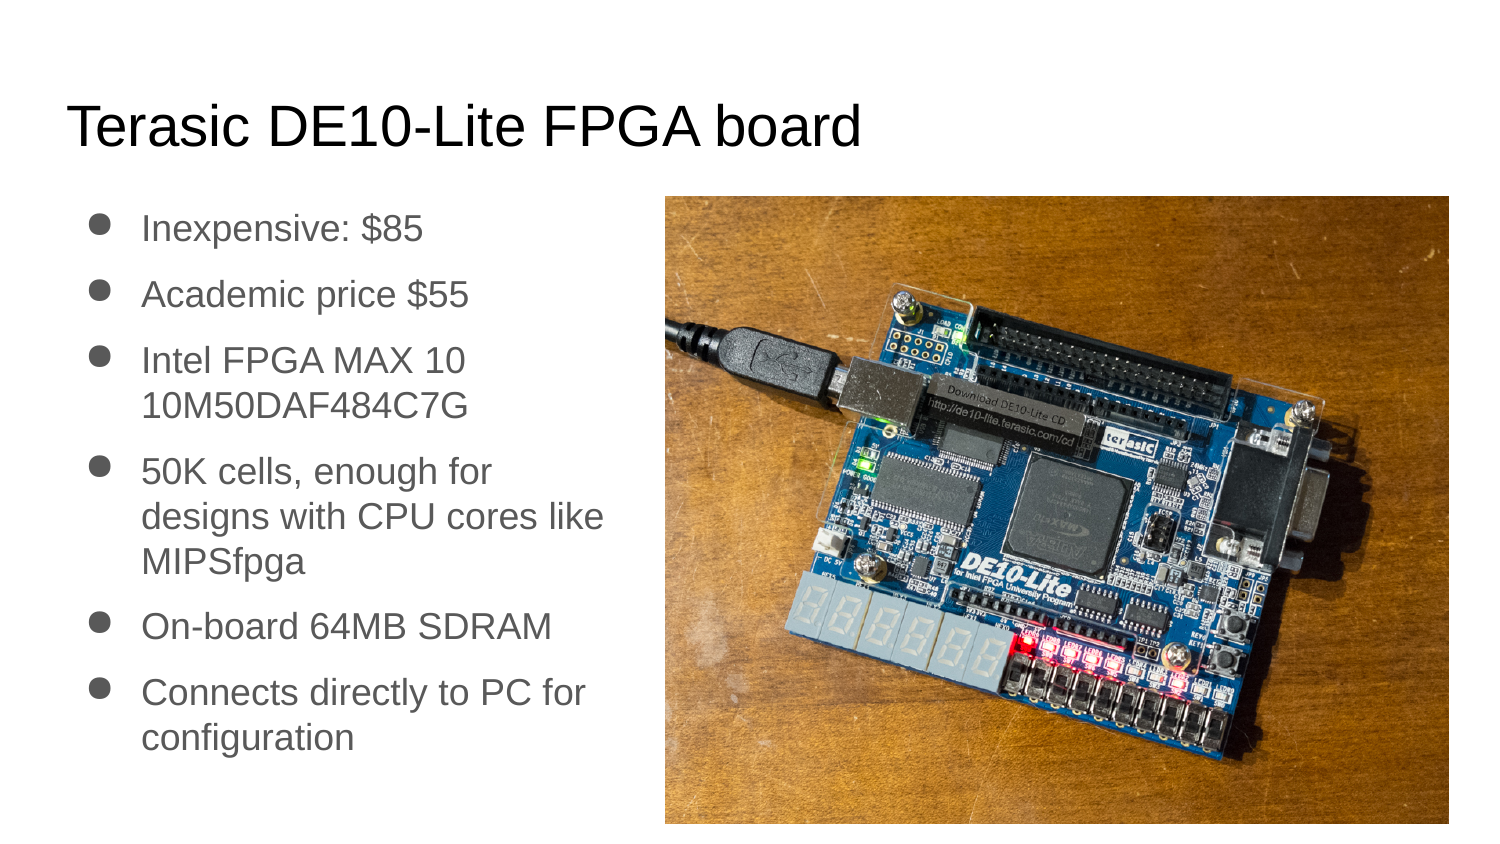

# Terasic DE10-Lite FPGA board
Inexpensive: $85
Academic price $55
Intel FPGA MAX 10 10M50DAF484C7G
50K cells, enough for designs with CPU cores like MIPSfpga
On-board 64MB SDRAM
Connects directly to PC for configuration